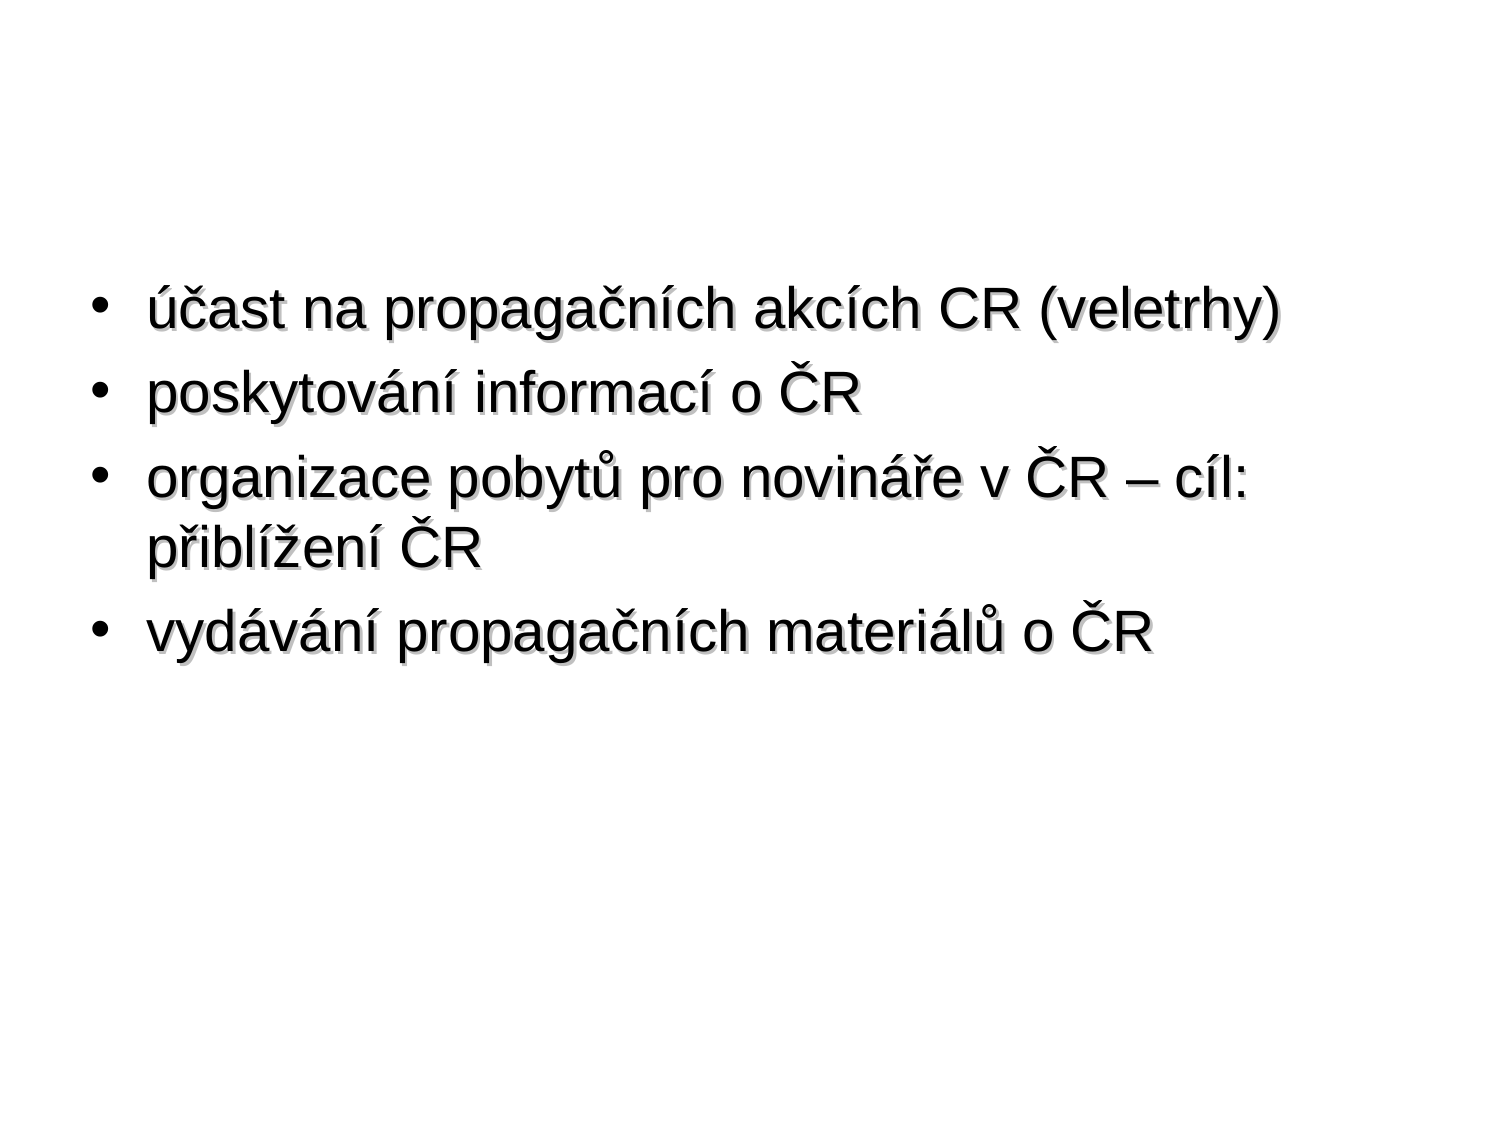

# účast na propagačních akcích CR (veletrhy)
poskytování informací o ČR
organizace pobytů pro novináře v ČR – cíl: přiblížení ČR
vydávání propagačních materiálů o ČR